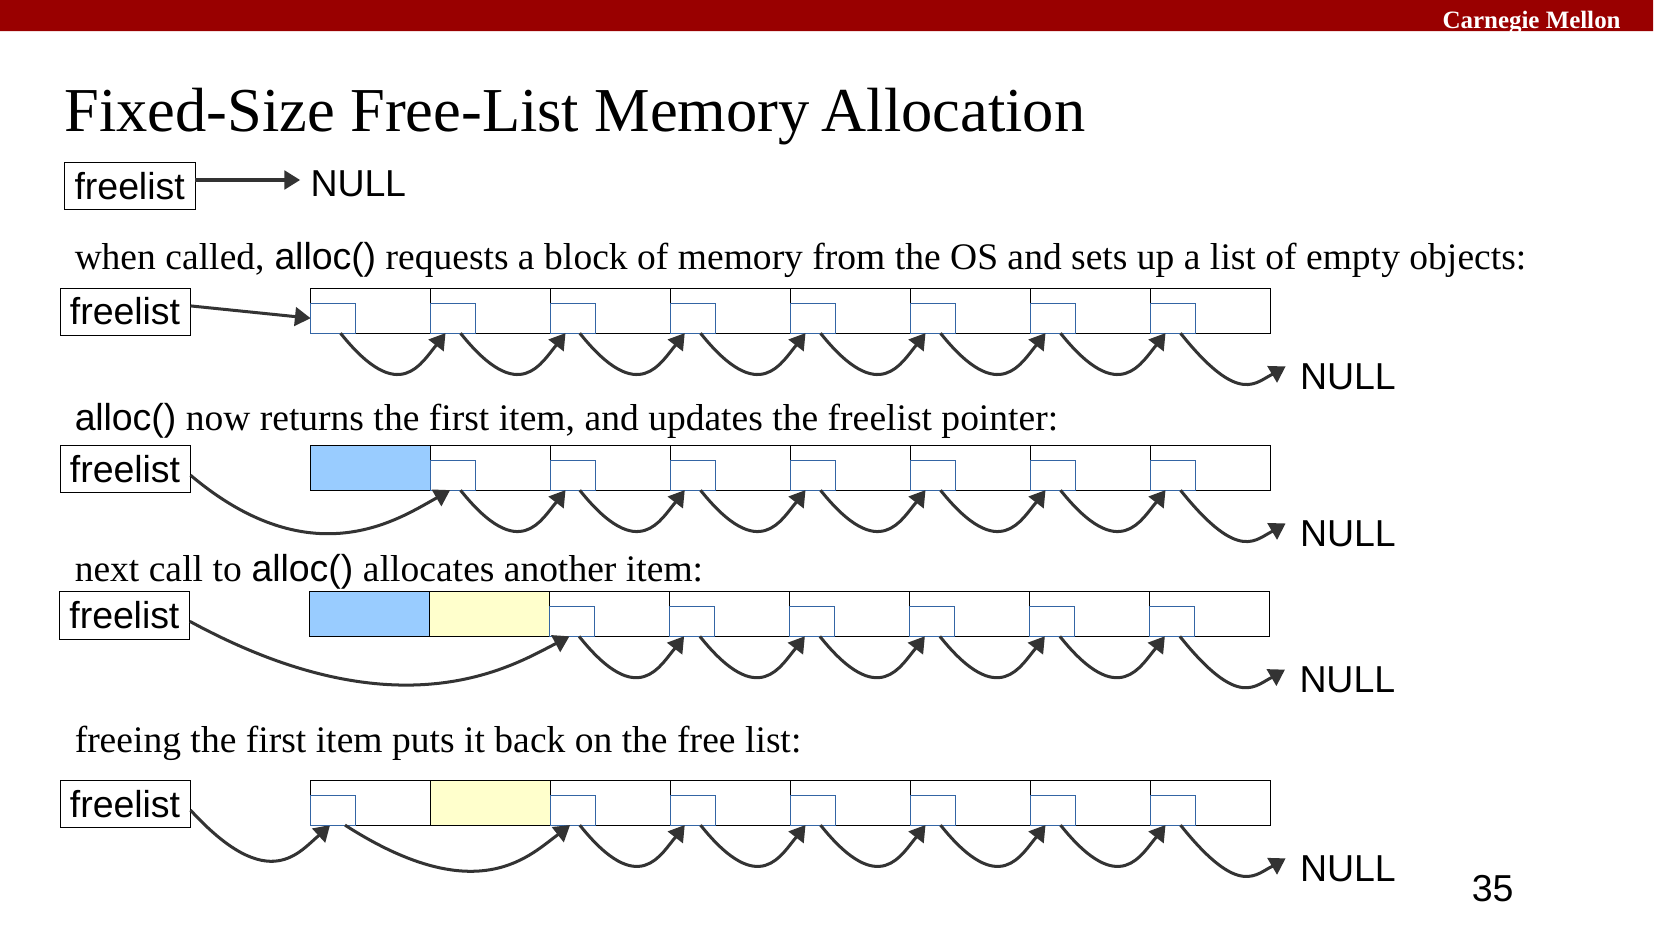

# Fixed-Size Free-List Memory Allocation
NULL
freelist
when called, alloc() requests a block of memory from the OS and sets up a list of empty objects:
freelist
NULL
alloc() now returns the first item, and updates the freelist pointer:
freelist
NULL
next call to alloc() allocates another item:
freelist
NULL
freeing the first item puts it back on the free list:
freelist
NULL